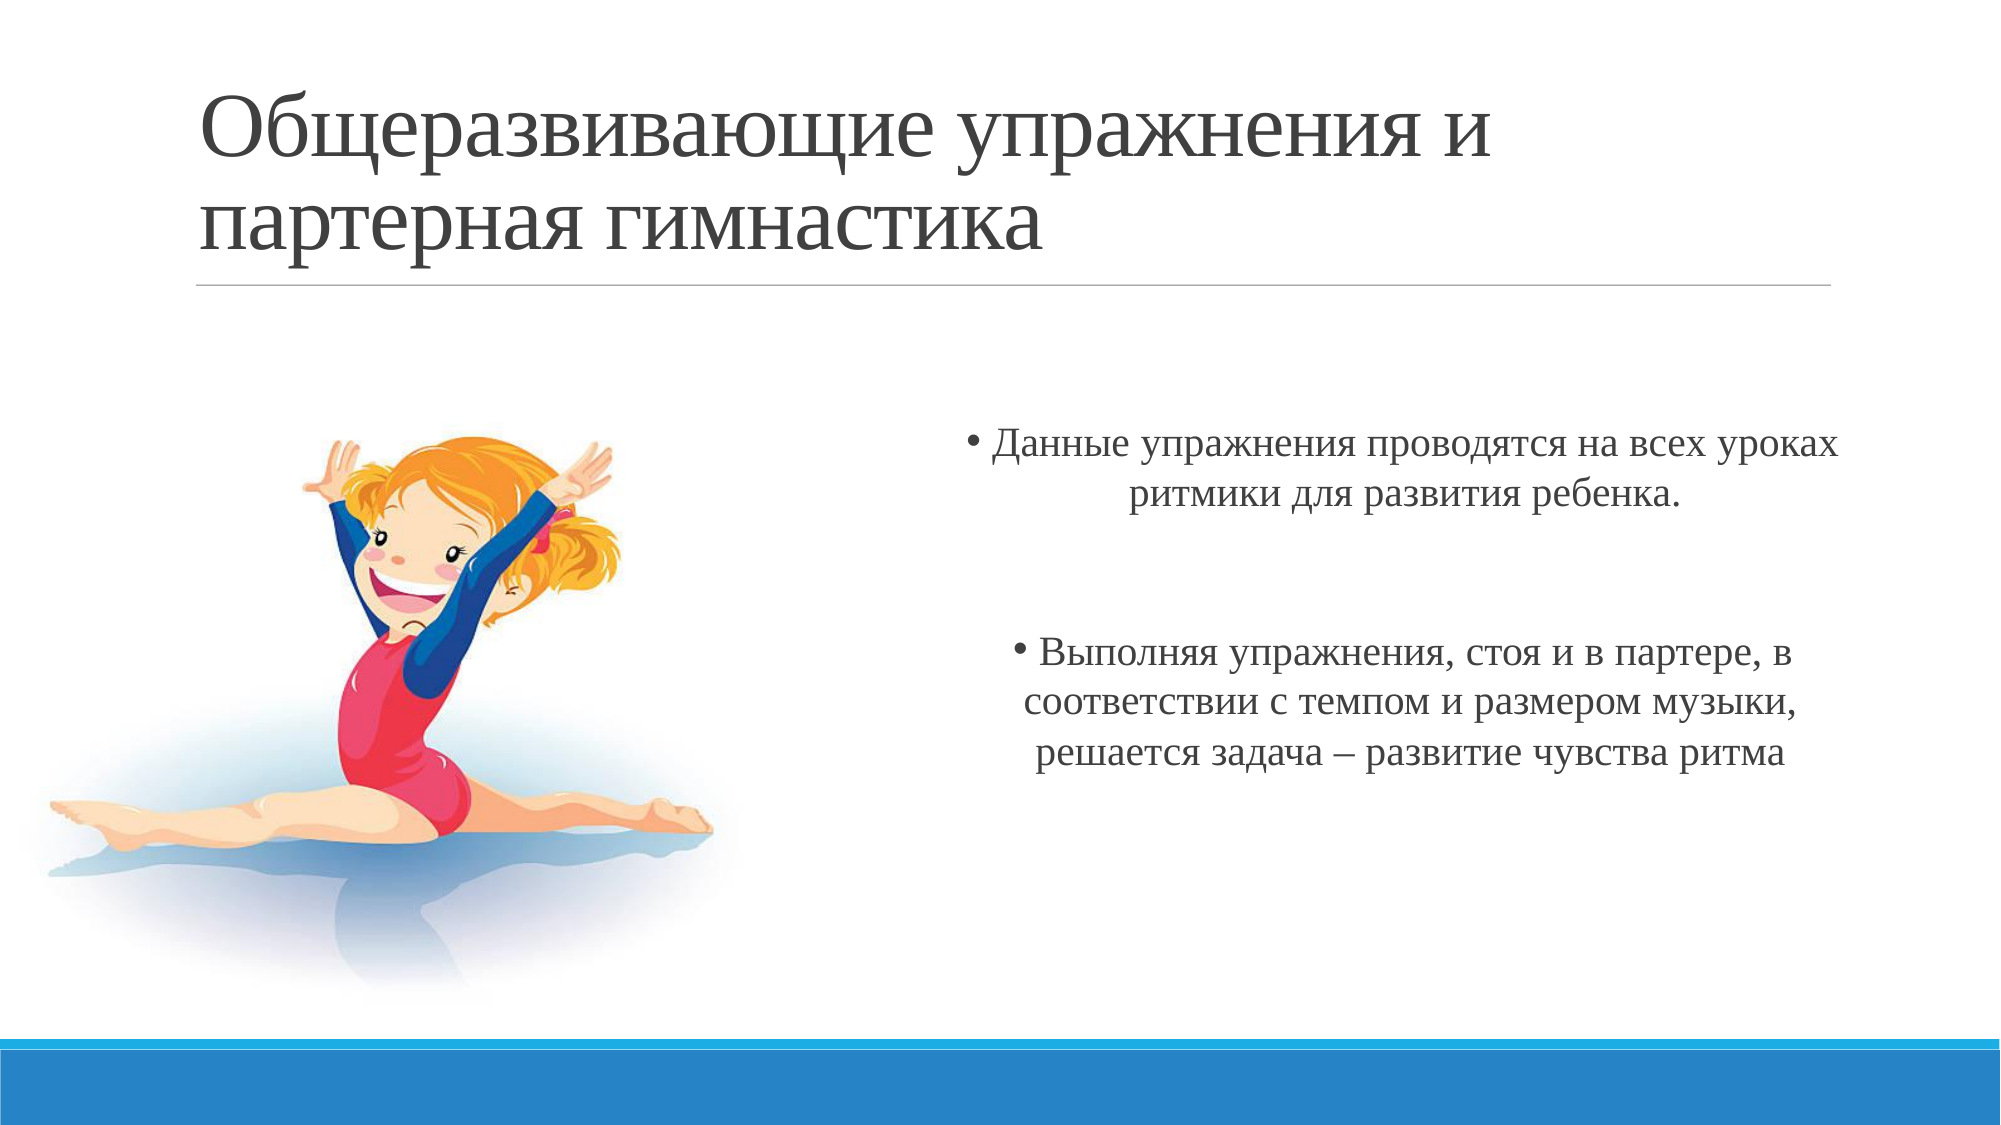

# Общеразвивающие упражнения и партерная гимнастика
 Данные упражнения проводятся на всех уроках ритмики для развития ребенка.
 Выполняя упражнения, стоя и в партере, в соответствии с темпом и размером музыки, решается задача – развитие чувства ритма